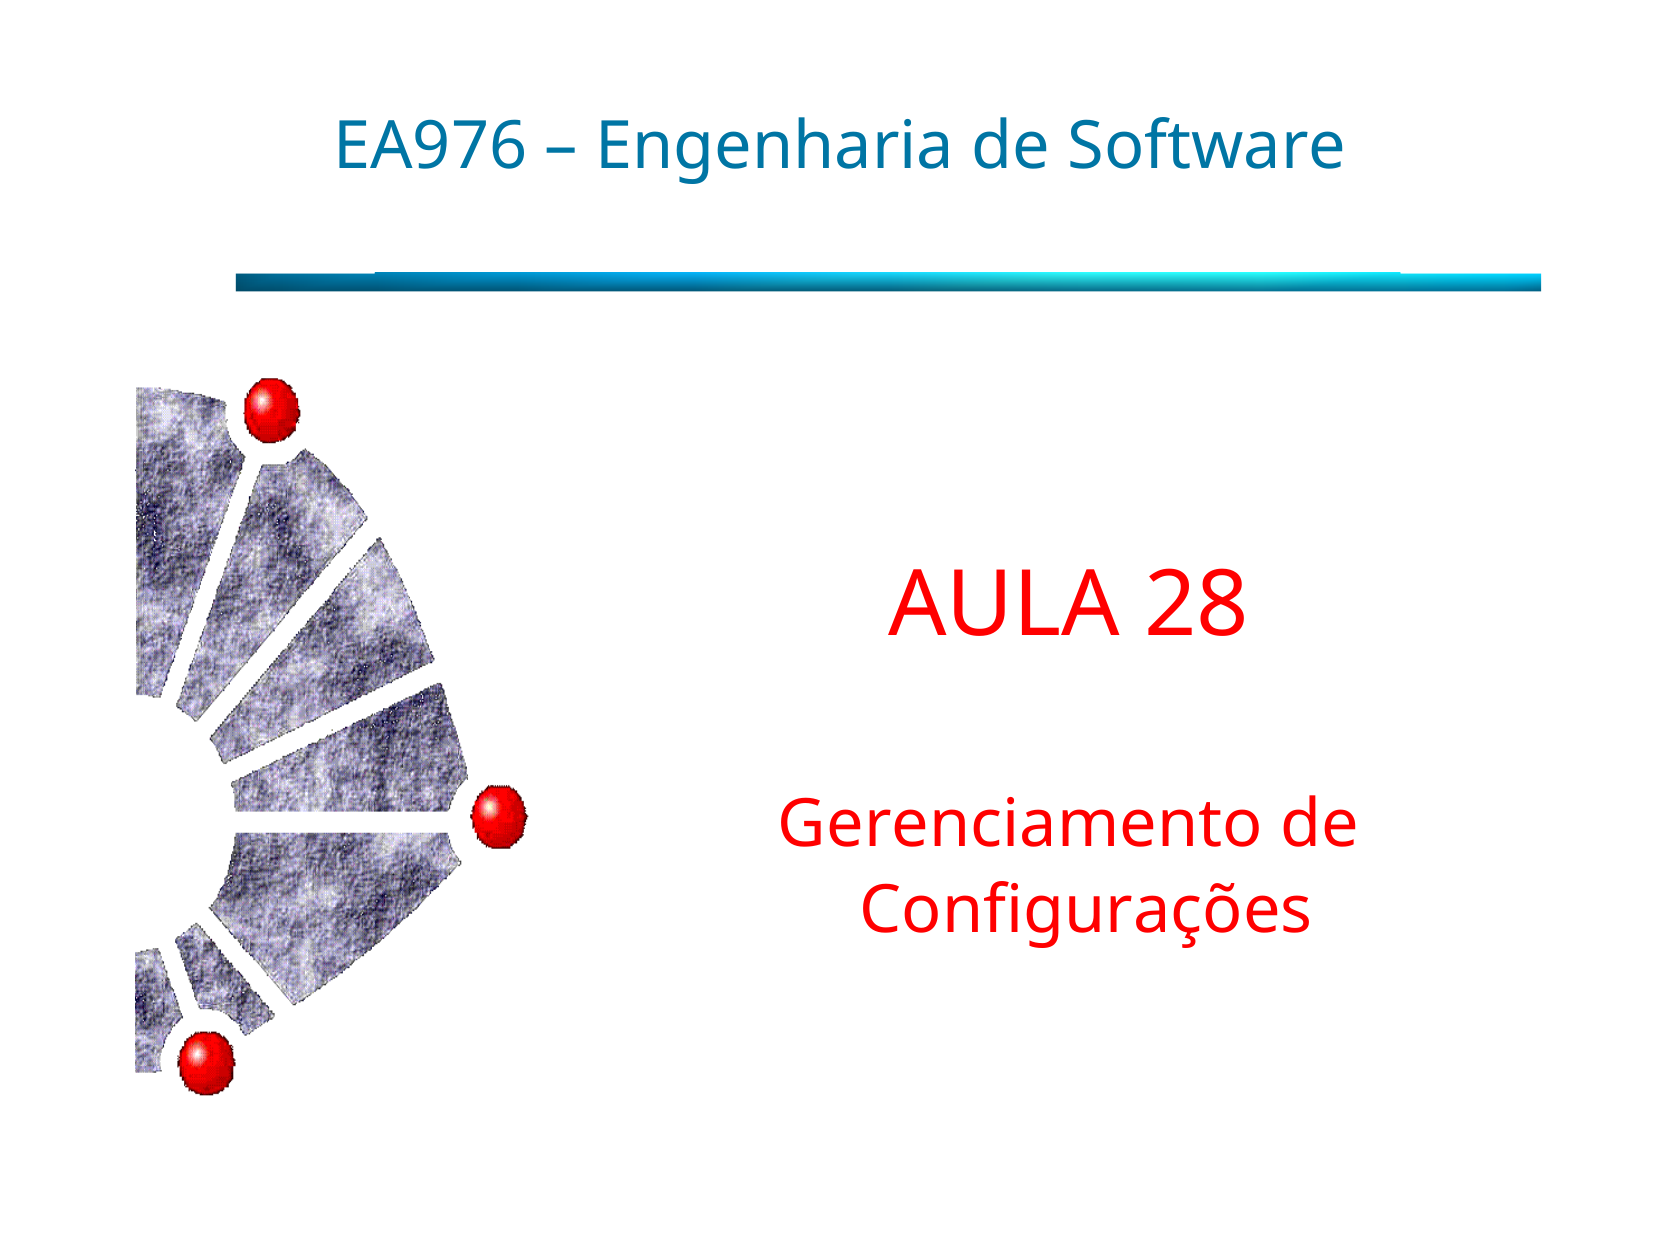

# EA976 – Engenharia de Software
AULA 28
Gerenciamento de Configurações